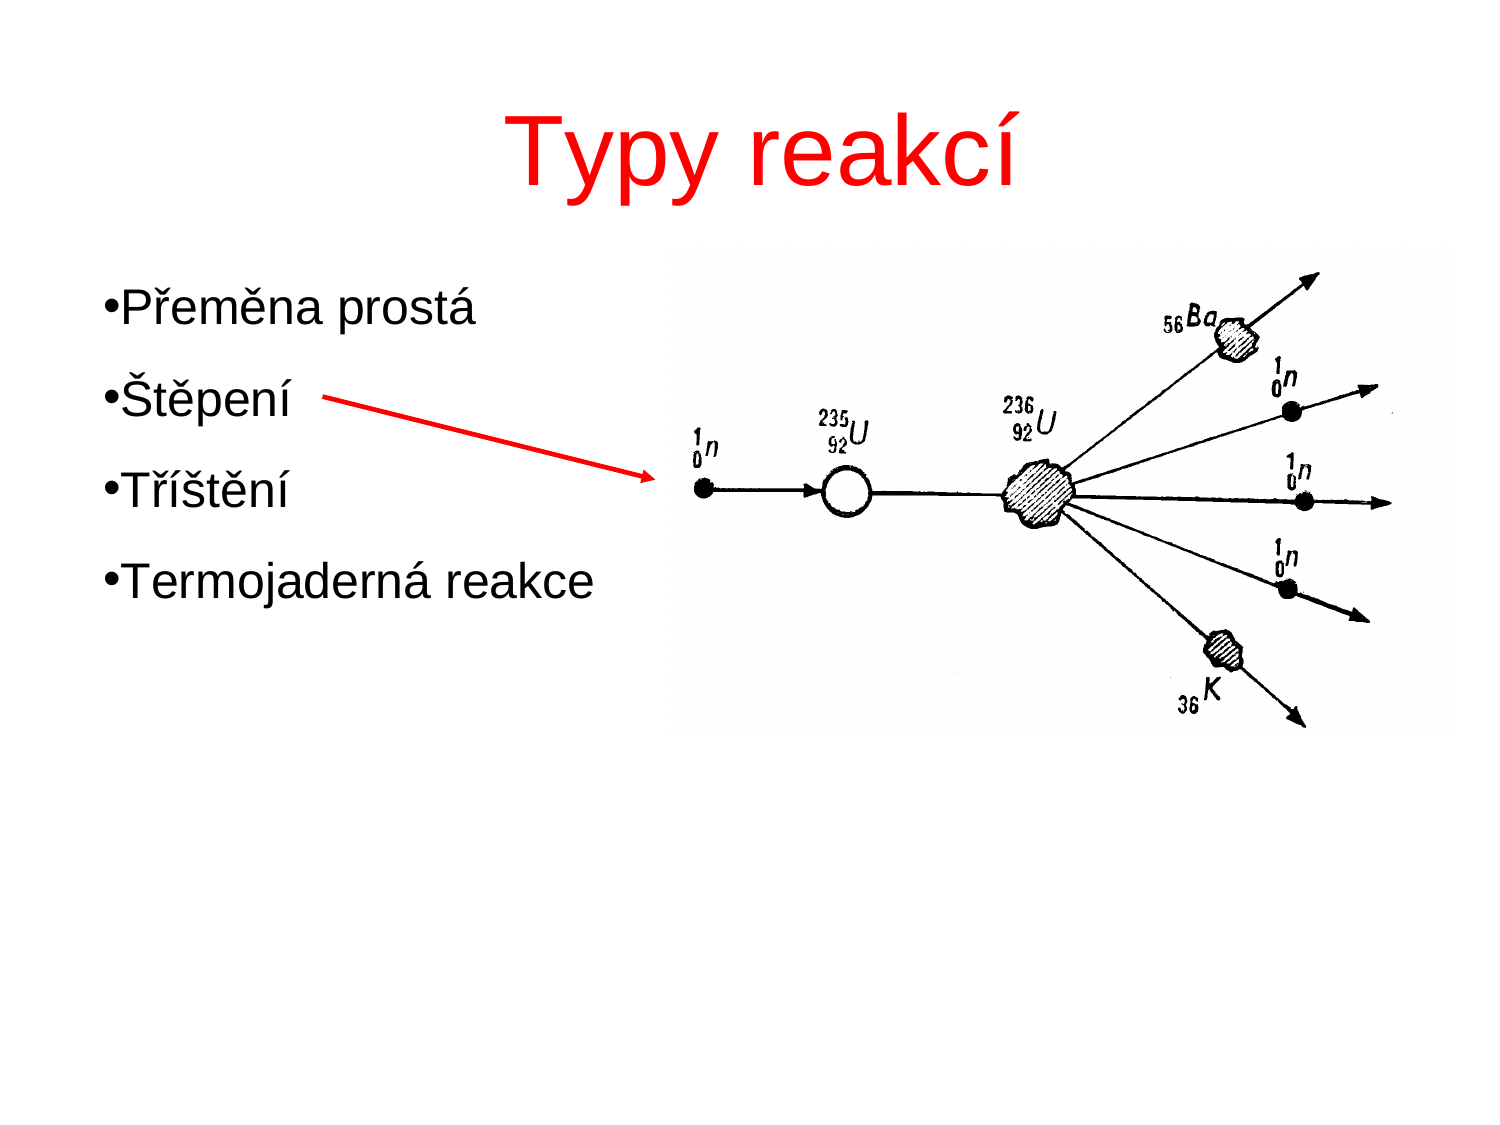

Typy reakcí
Přeměna prostá
Štěpení
Tříštění
Termojaderná reakce